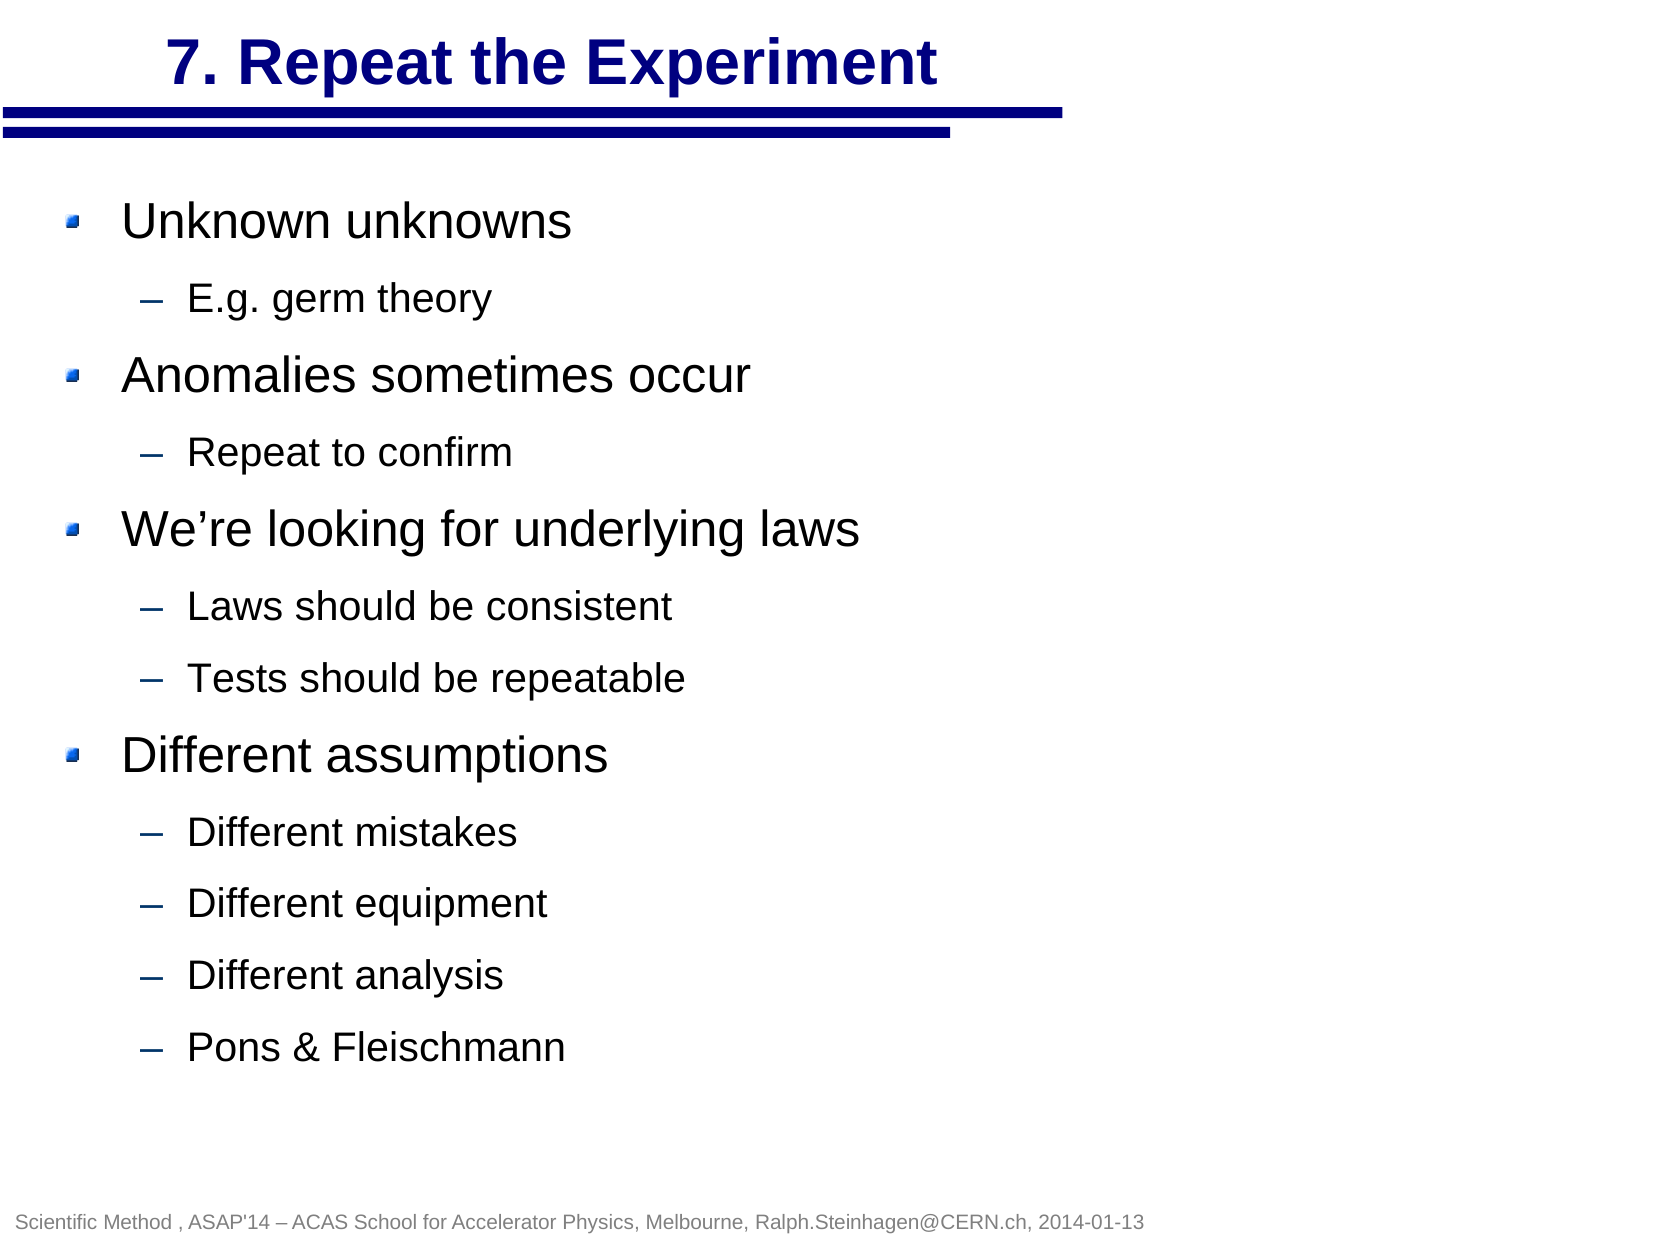

# 7. Repeat the Experiment
Unknown unknowns
E.g. germ theory
Anomalies sometimes occur
Repeat to confirm
We’re looking for underlying laws
Laws should be consistent
Tests should be repeatable
Different assumptions
Different mistakes
Different equipment
Different analysis
Pons & Fleischmann